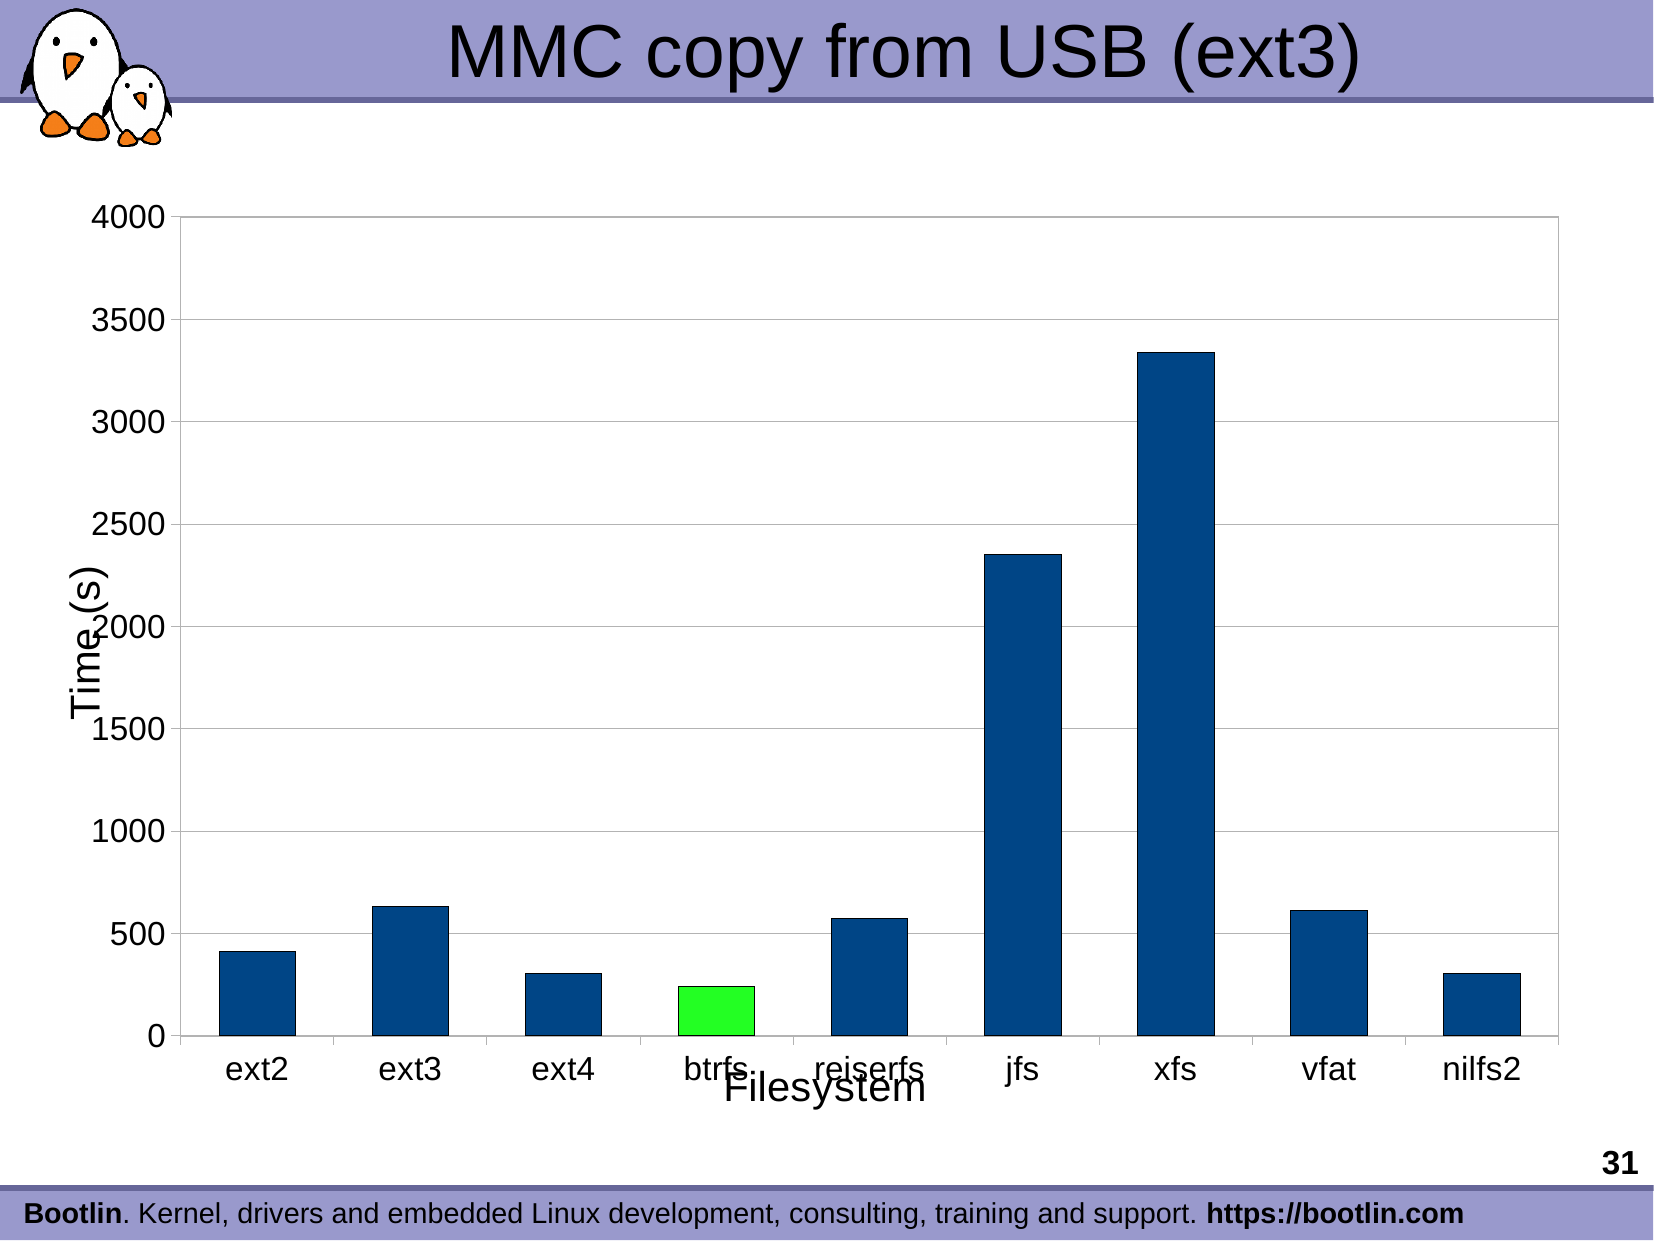

# MMC copy from USB (ext3)
### Chart
| Category | |
|---|---|
| ext2 | 412.0 |
| ext3 | 632.0 |
| ext4 | 303.0 |
| btrfs | 241.0 |
| reiserfs | 575.0 |
| jfs | 2351.0 |
| xfs | 3337.0 |
| vfat | 612.0 |
| nilfs2 | 305.0 |